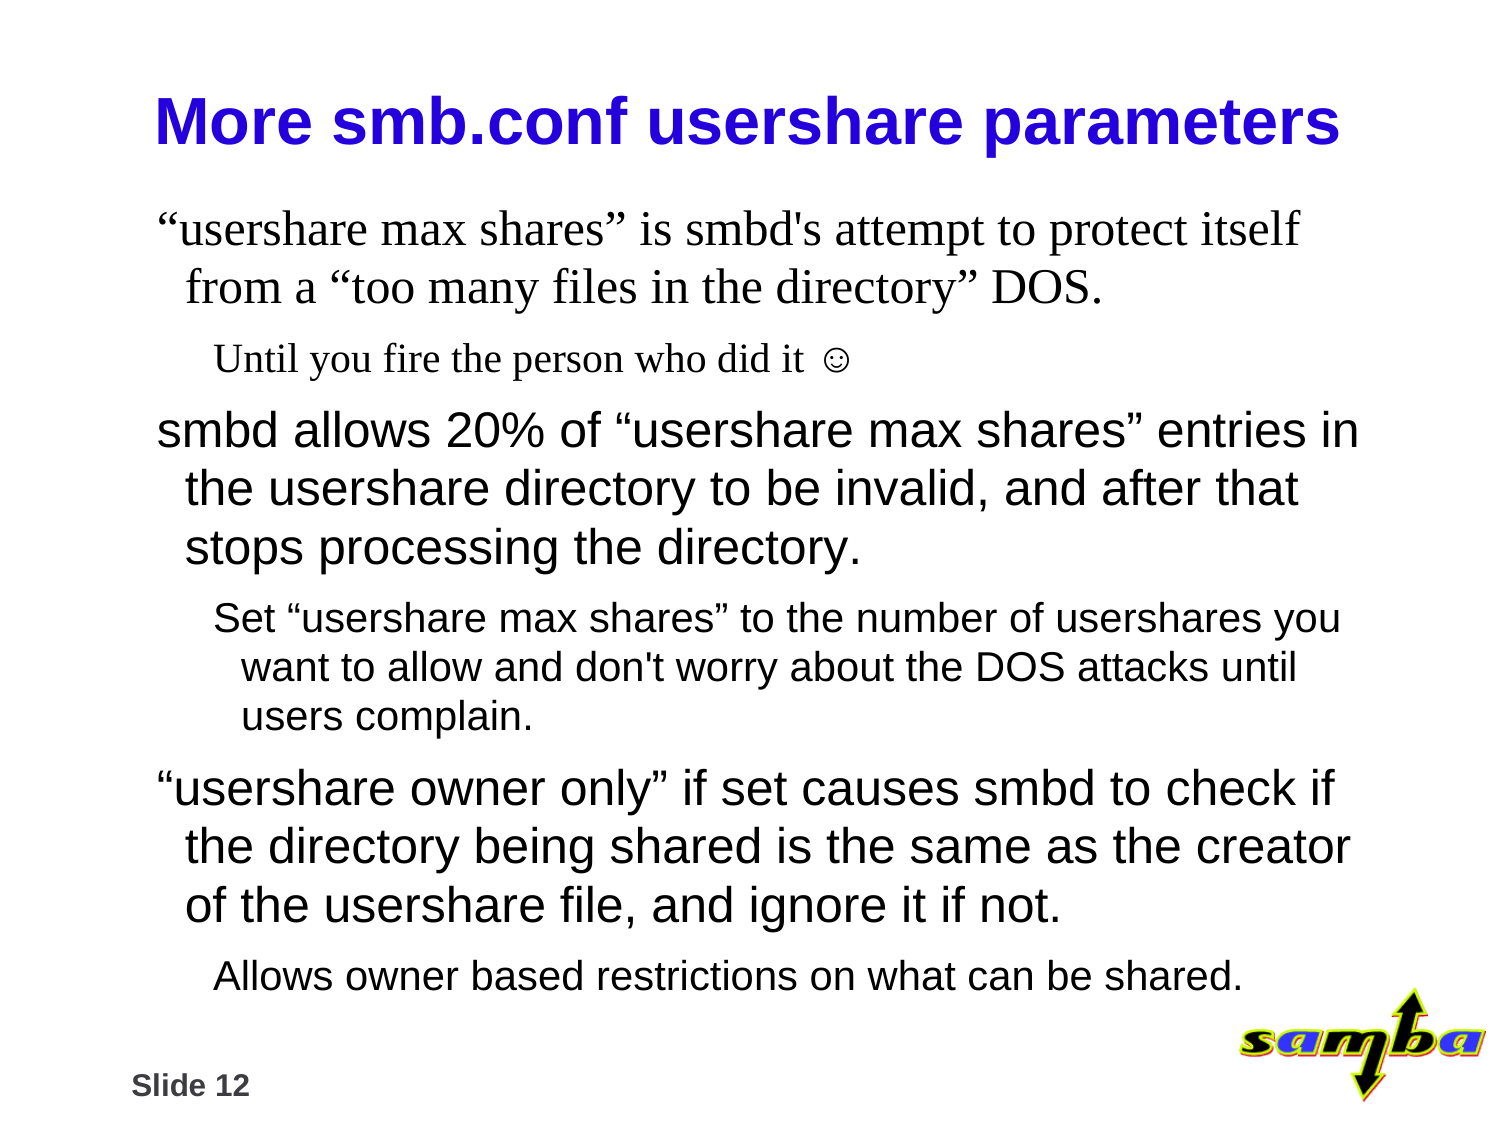

# More smb.conf usershare parameters
“usershare max shares” is smbd's attempt to protect itself from a “too many files in the directory” DOS.
Until you fire the person who did it ☺
smbd allows 20% of “usershare max shares” entries in the usershare directory to be invalid, and after that stops processing the directory.
Set “usershare max shares” to the number of usershares you want to allow and don't worry about the DOS attacks until users complain.
“usershare owner only” if set causes smbd to check if the directory being shared is the same as the creator of the usershare file, and ignore it if not.
Allows owner based restrictions on what can be shared.